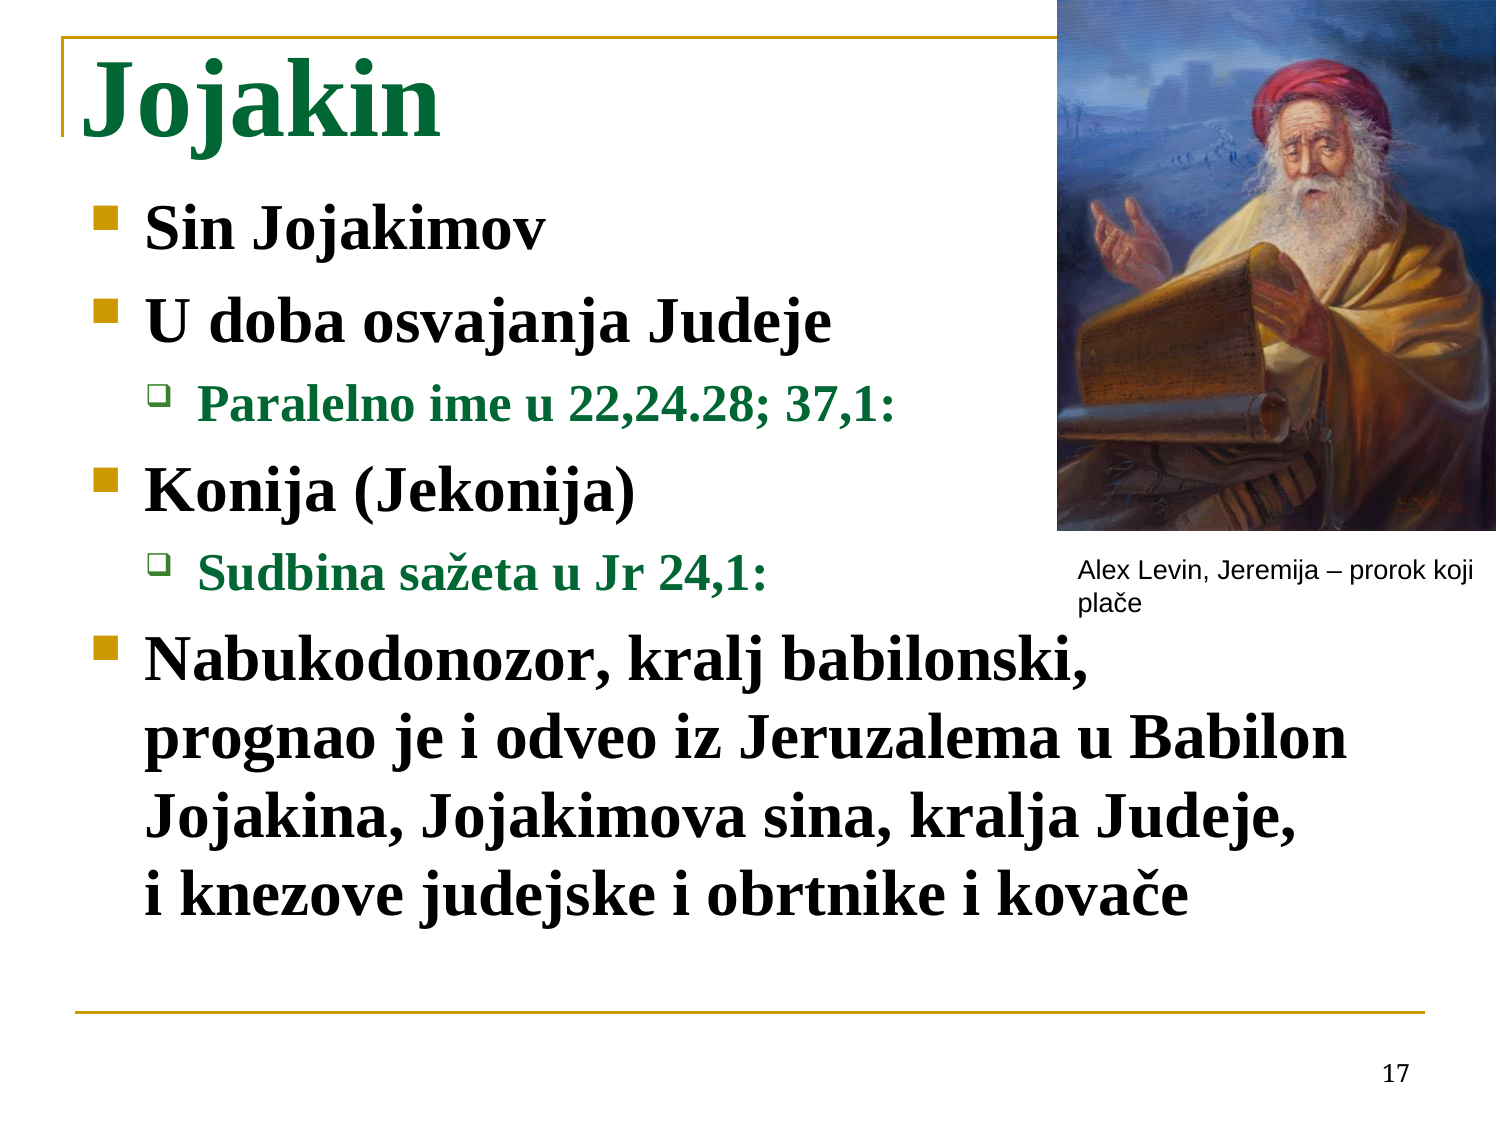

# Jojakin
Sin Jojakimov
U doba osvajanja Judeje
Paralelno ime u 22,24.28; 37,1:
Konija (Jekonija)
Sudbina sažeta u Jr 24,1:
Nabukodonozor, kralj babilonski,
prognao je i odveo iz Jeruzalema u Babilon Jojakina, Jojakimova sina, kralja Judeje,
i knezove judejske i obrtnike i kovače
Alex Levin, Jeremija – prorok koji plače